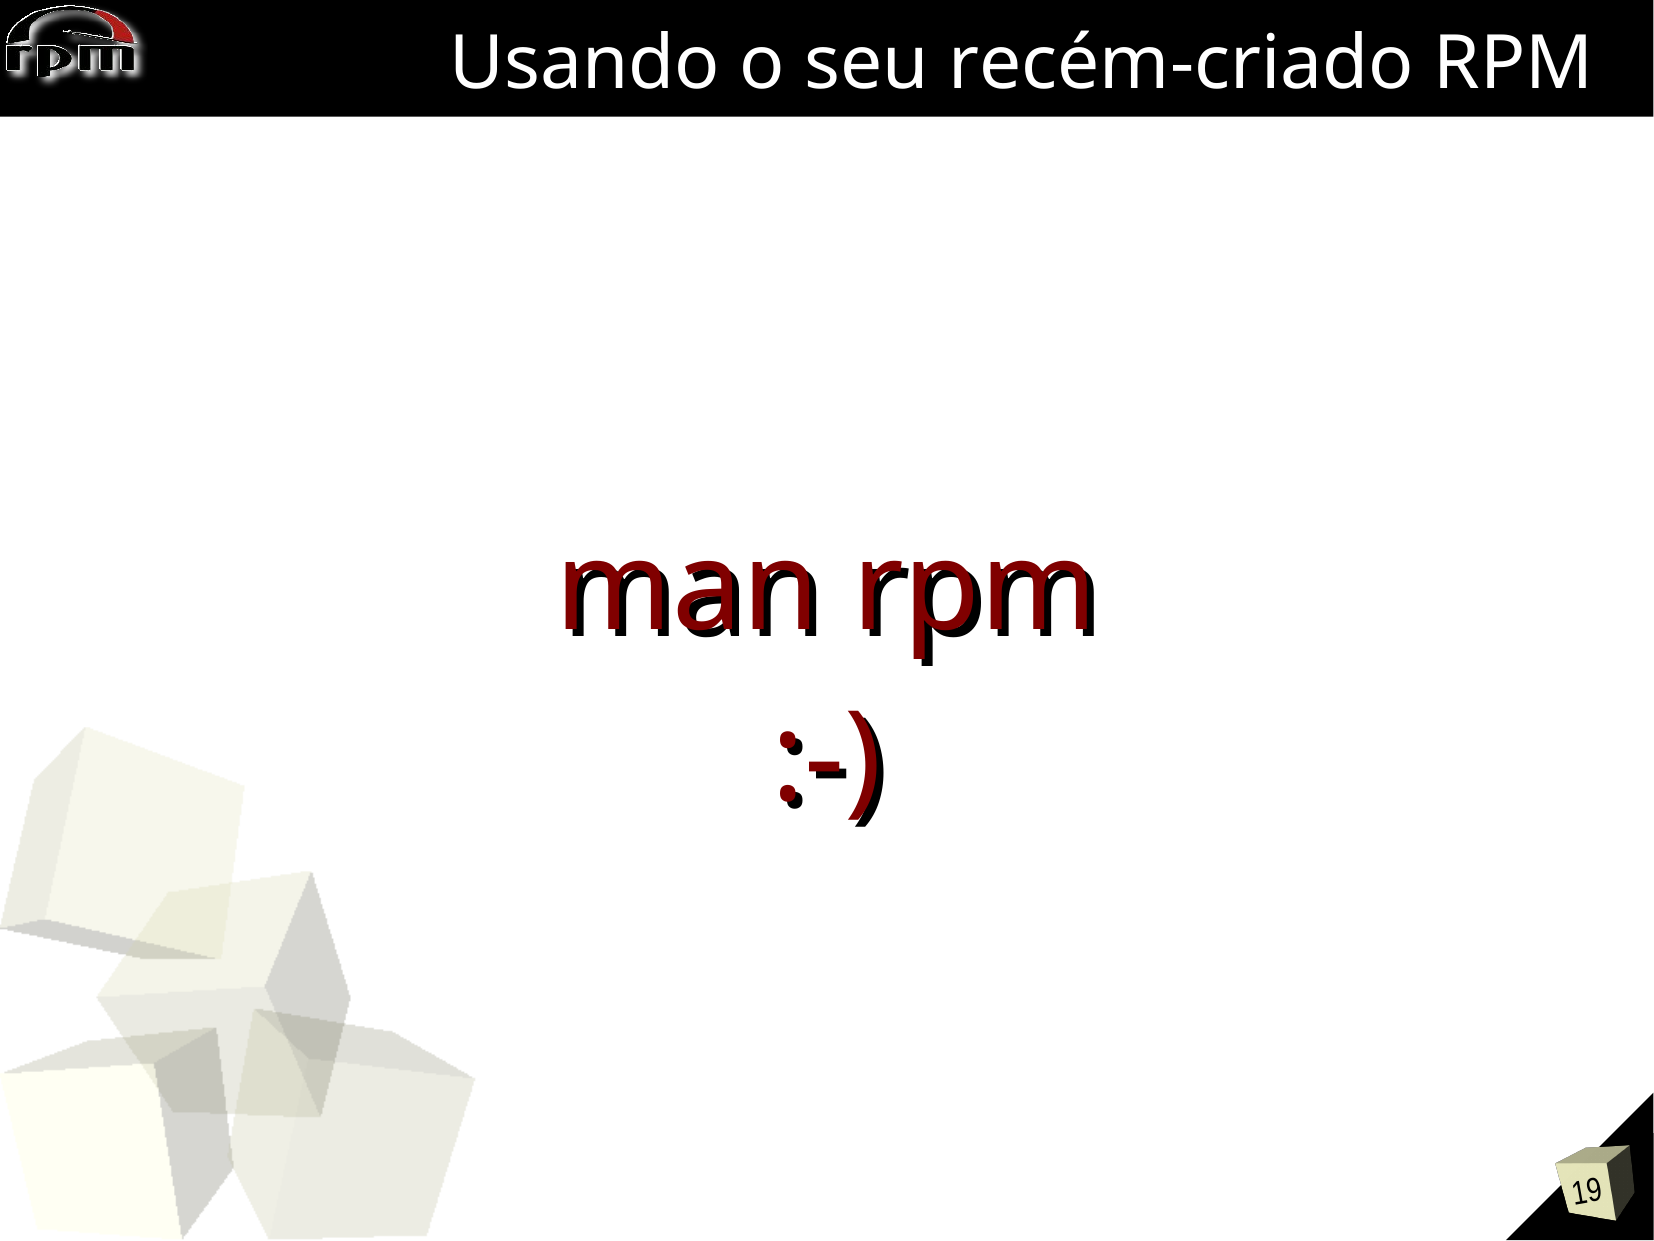

# Usando o seu recém-criado RPM
man rpm
:-)